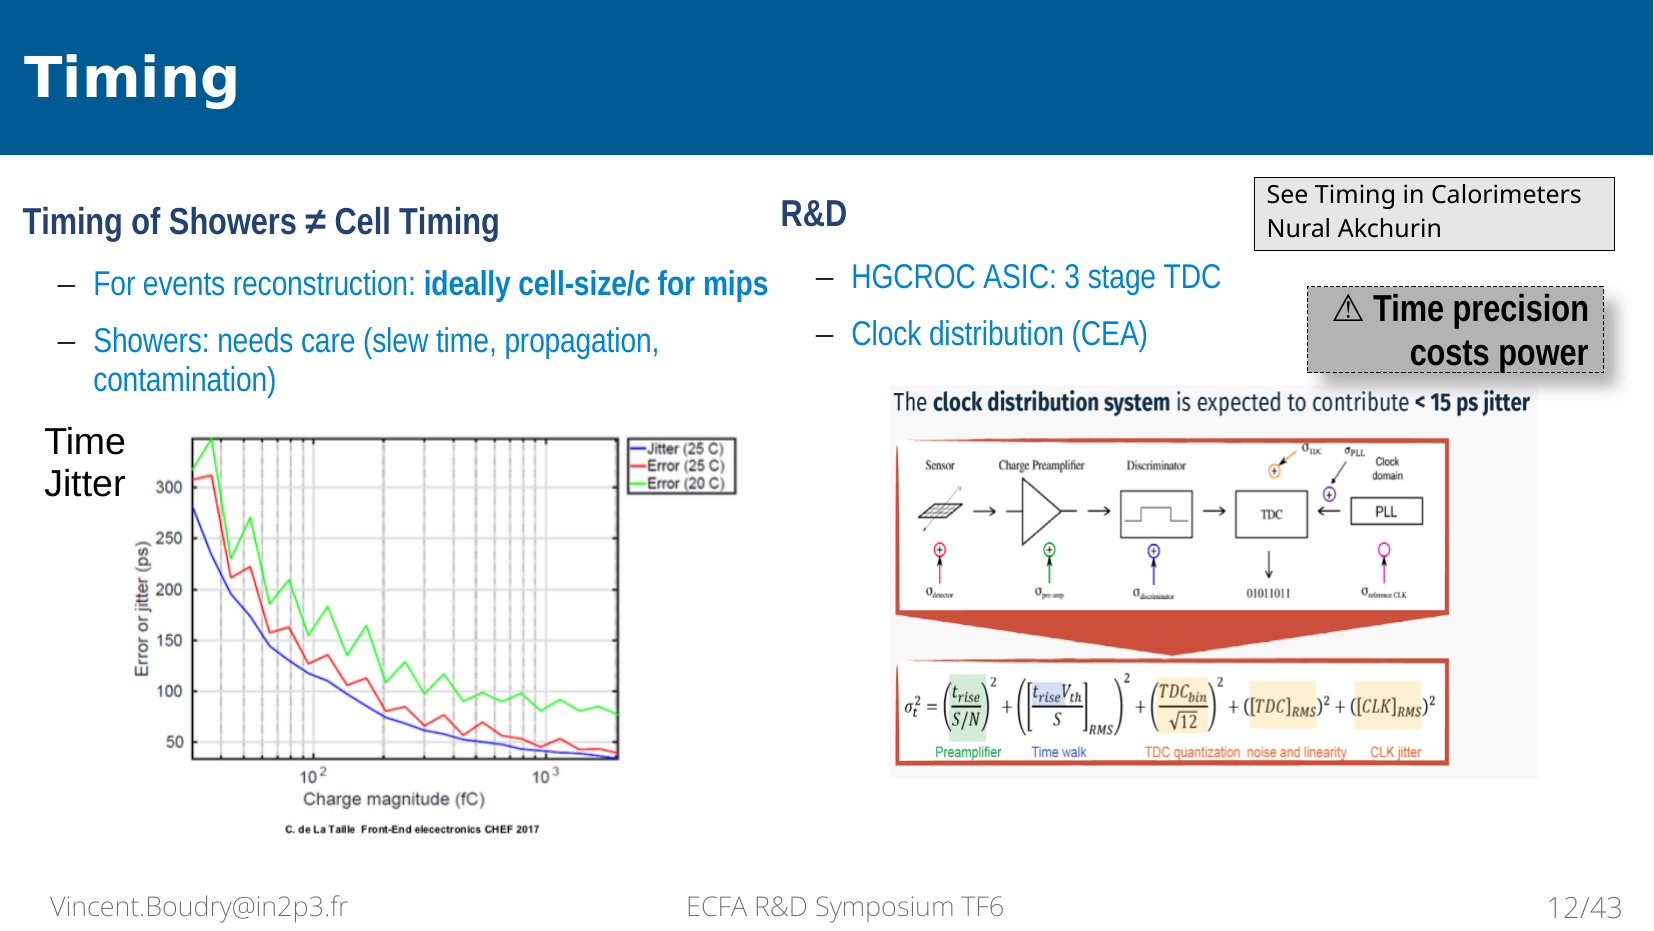

# Timing
See Timing in Calorimeters
Nural Akchurin
R&D
HGCROC ASIC: 3 stage TDC
Clock distribution (CEA)
Timing of Showers ≠ Cell Timing
For events reconstruction: ideally cell-size/c for mips
Showers: needs care (slew time, propagation, contamination)
⚠ Time precision
costs power
Time
Jitter
Vincent.Boudry@in2p3.fr
ECFA R&D Symposium TF6
12